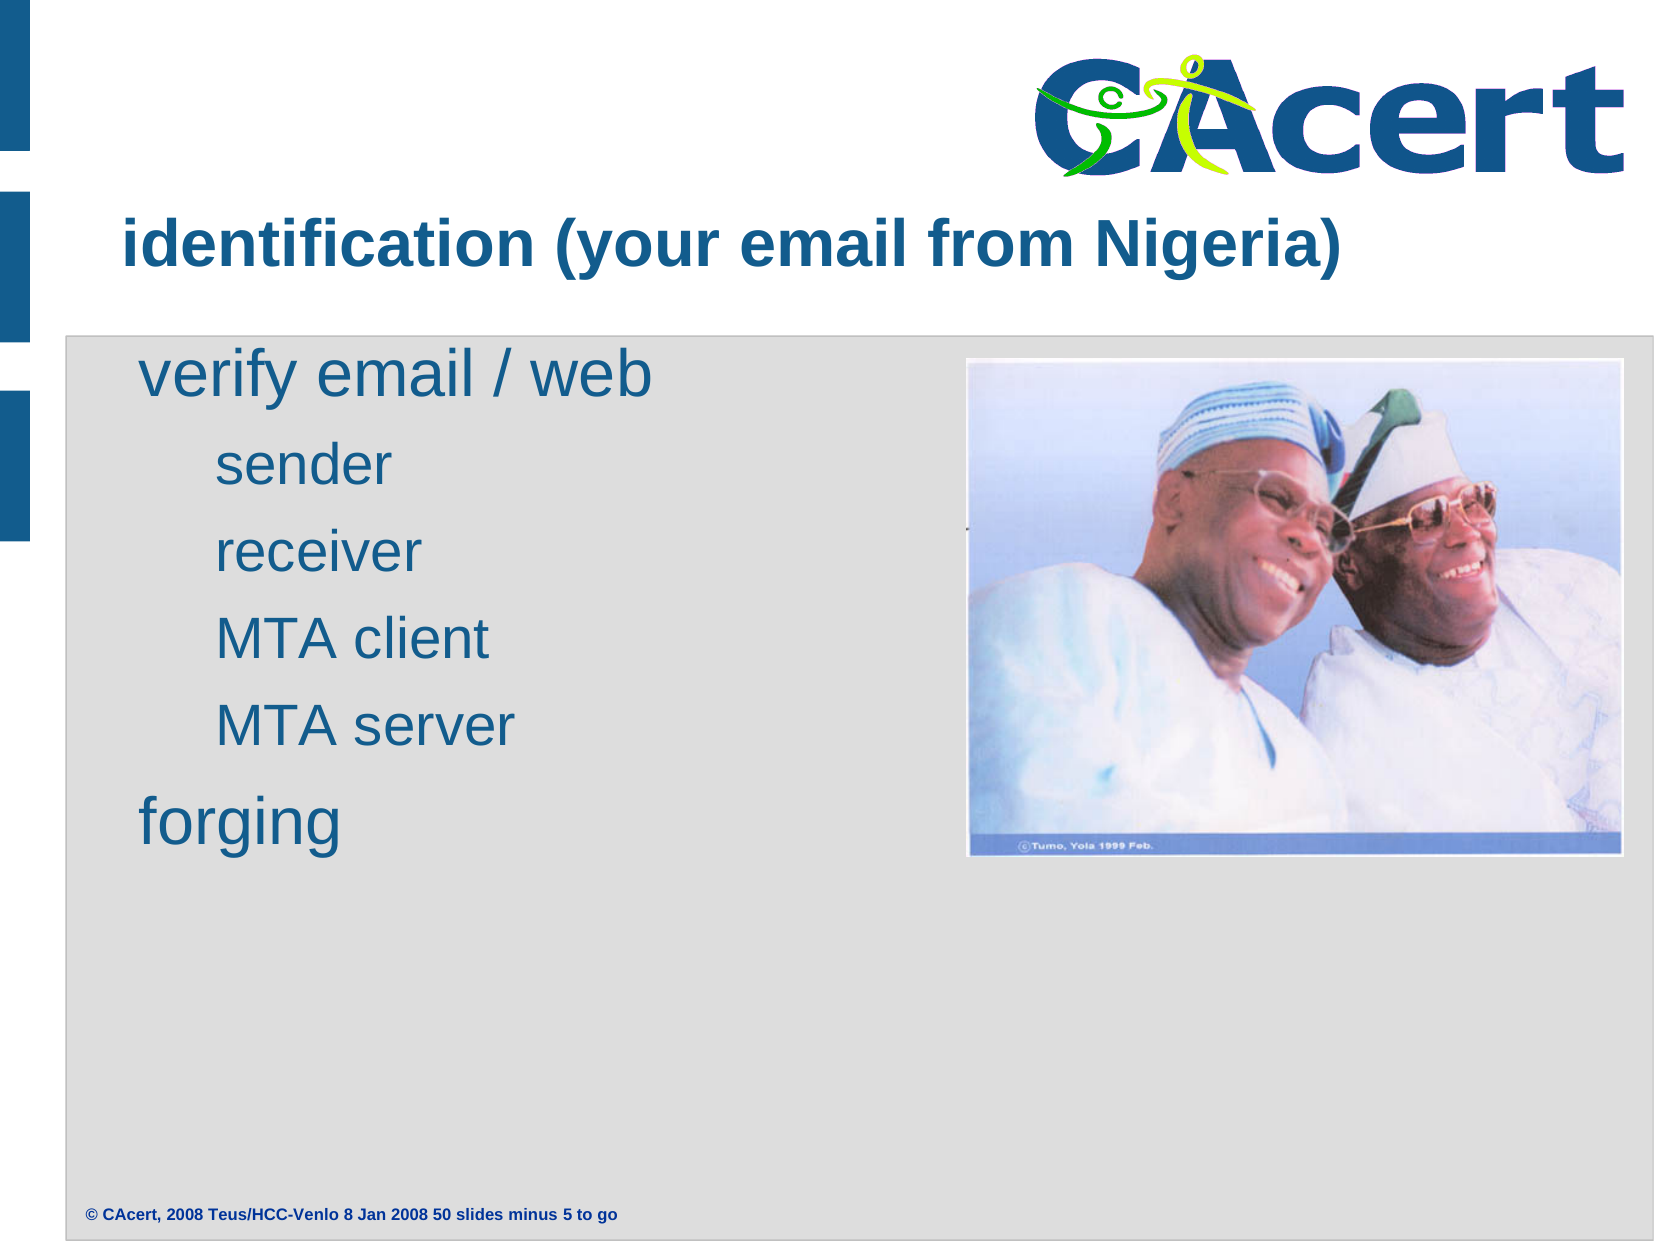

# identification (your email from Nigeria)‏
verify email / web
sender
receiver
MTA client
MTA server
forging